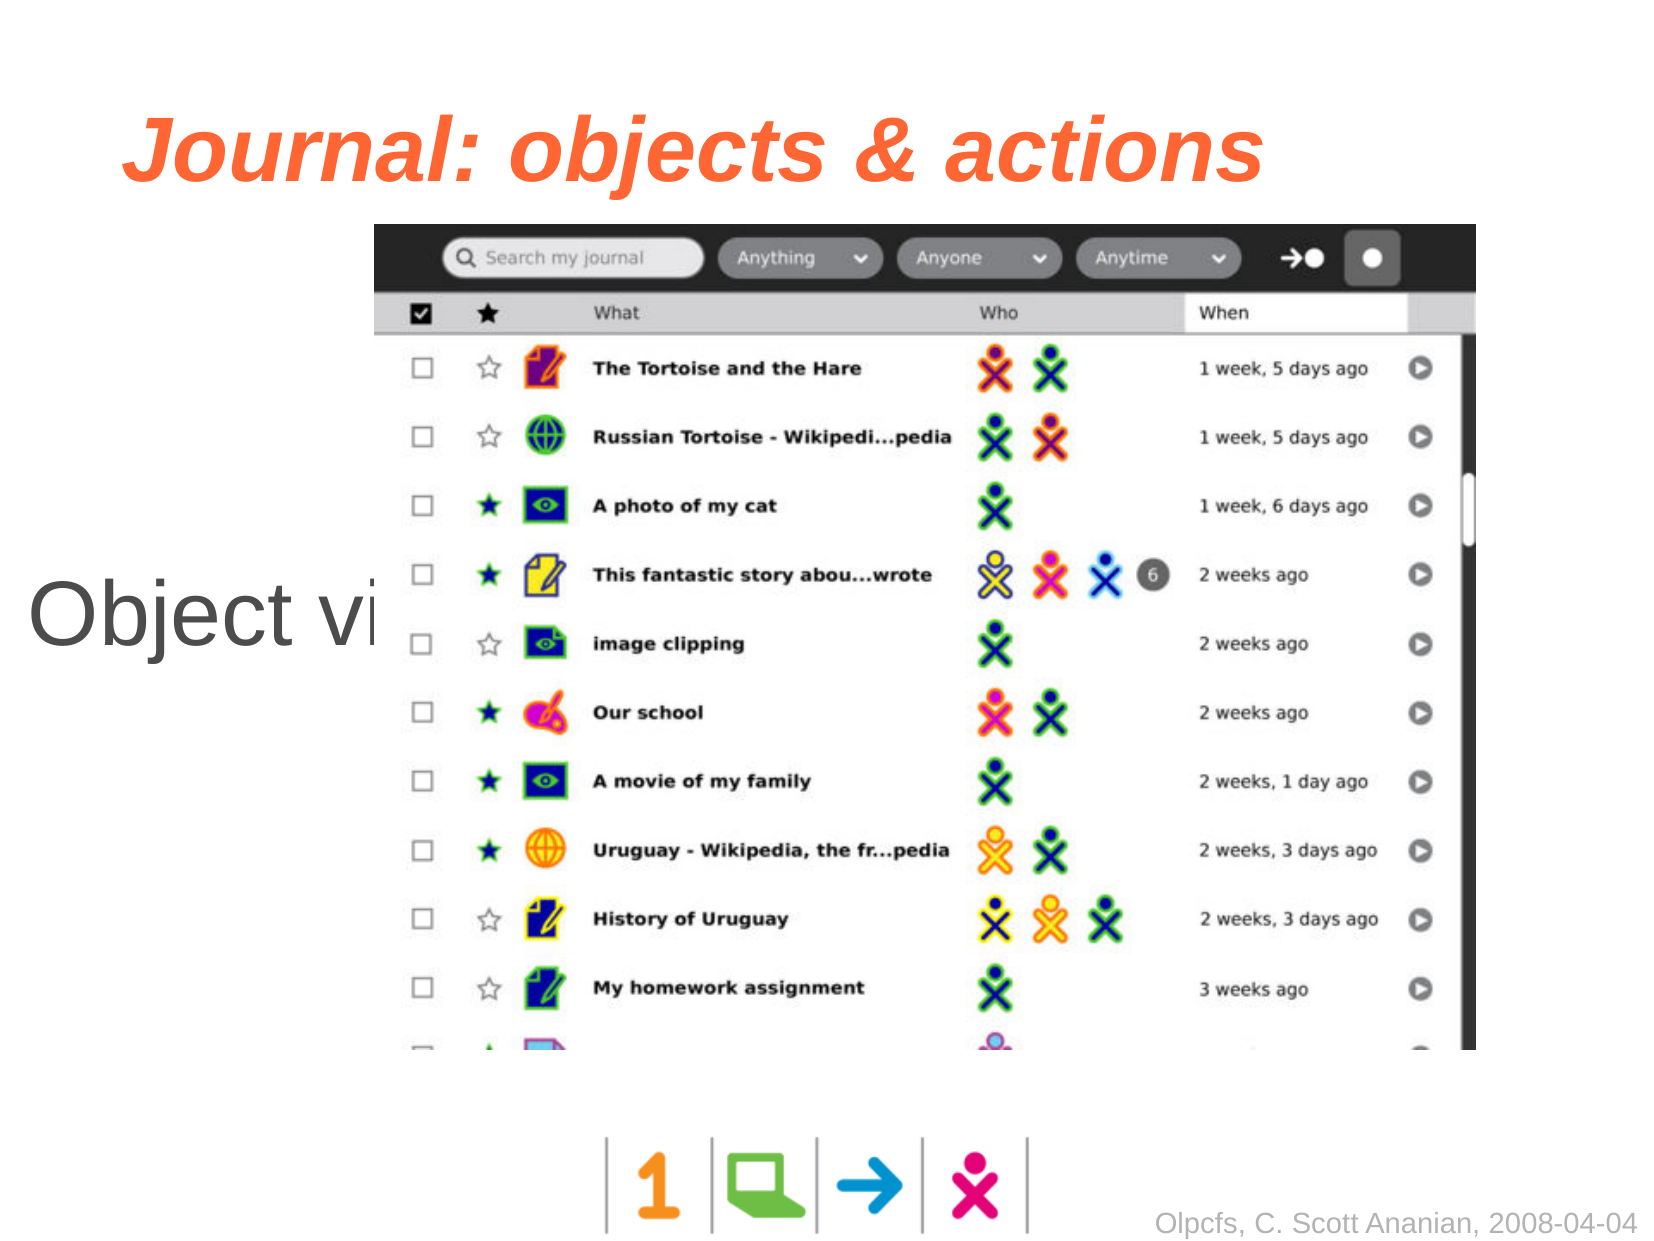

# Journal: objects & actions
Object view